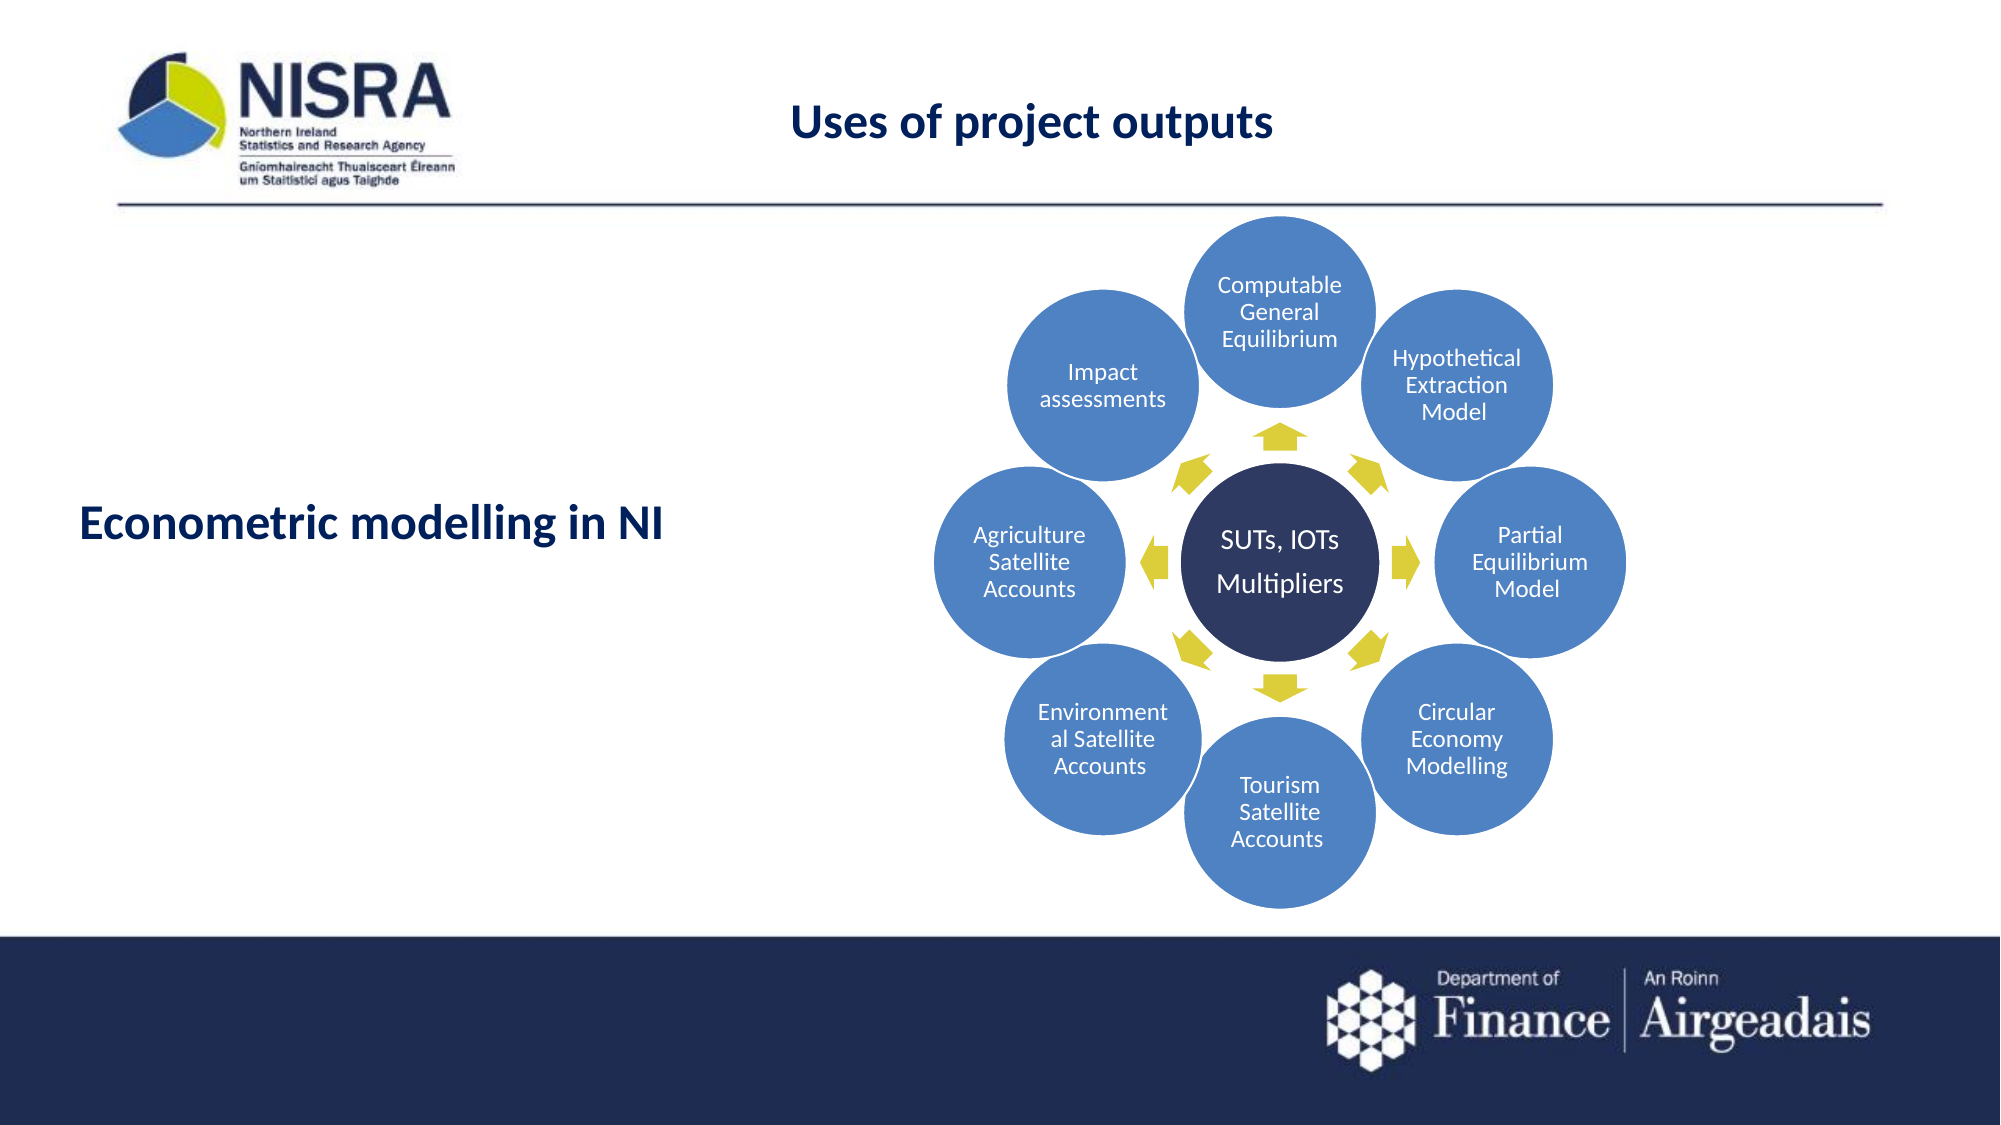

Uses of project outputs
Computable General Equilibrium
Impact assessments
Hypothetical Extraction Model
SUTs, IOTs
Multipliers
Agriculture Satellite Accounts
Partial Equilibrium Model
Environmental Satellite Accounts
Circular Economy Modelling
Tourism Satellite Accounts
# Econometric modelling in NI